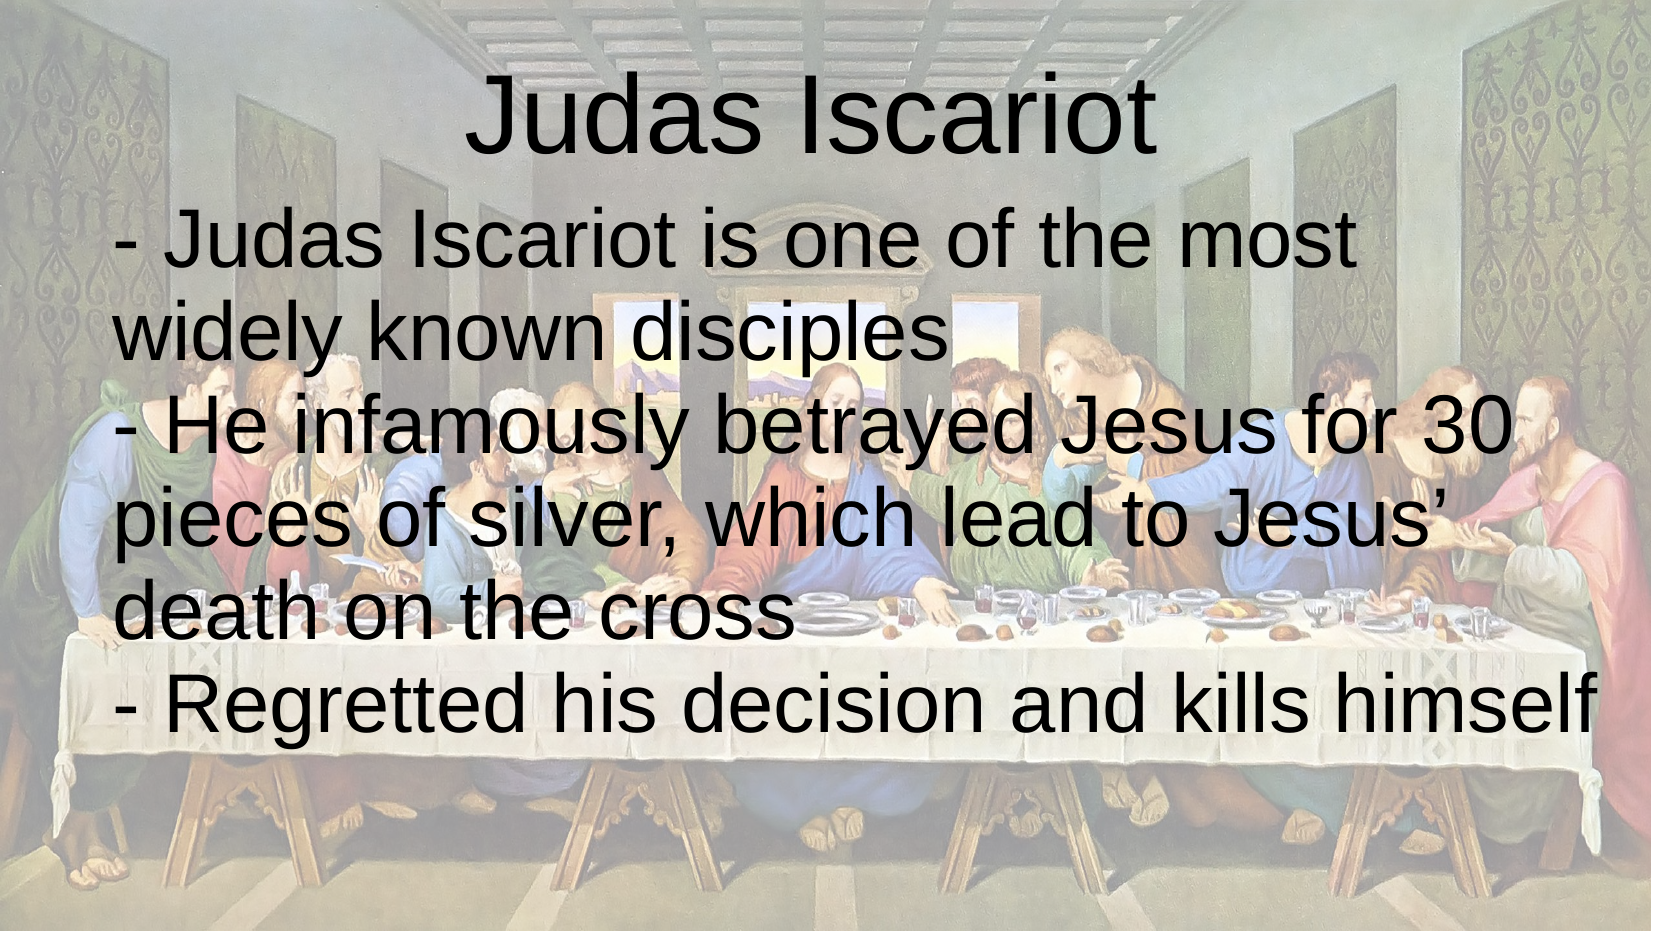

# Judas Iscariot
- Judas Iscariot is one of the most widely known disciples
- He infamously betrayed Jesus for 30 pieces of silver, which lead to Jesus’ death on the cross
- Regretted his decision and kills himself